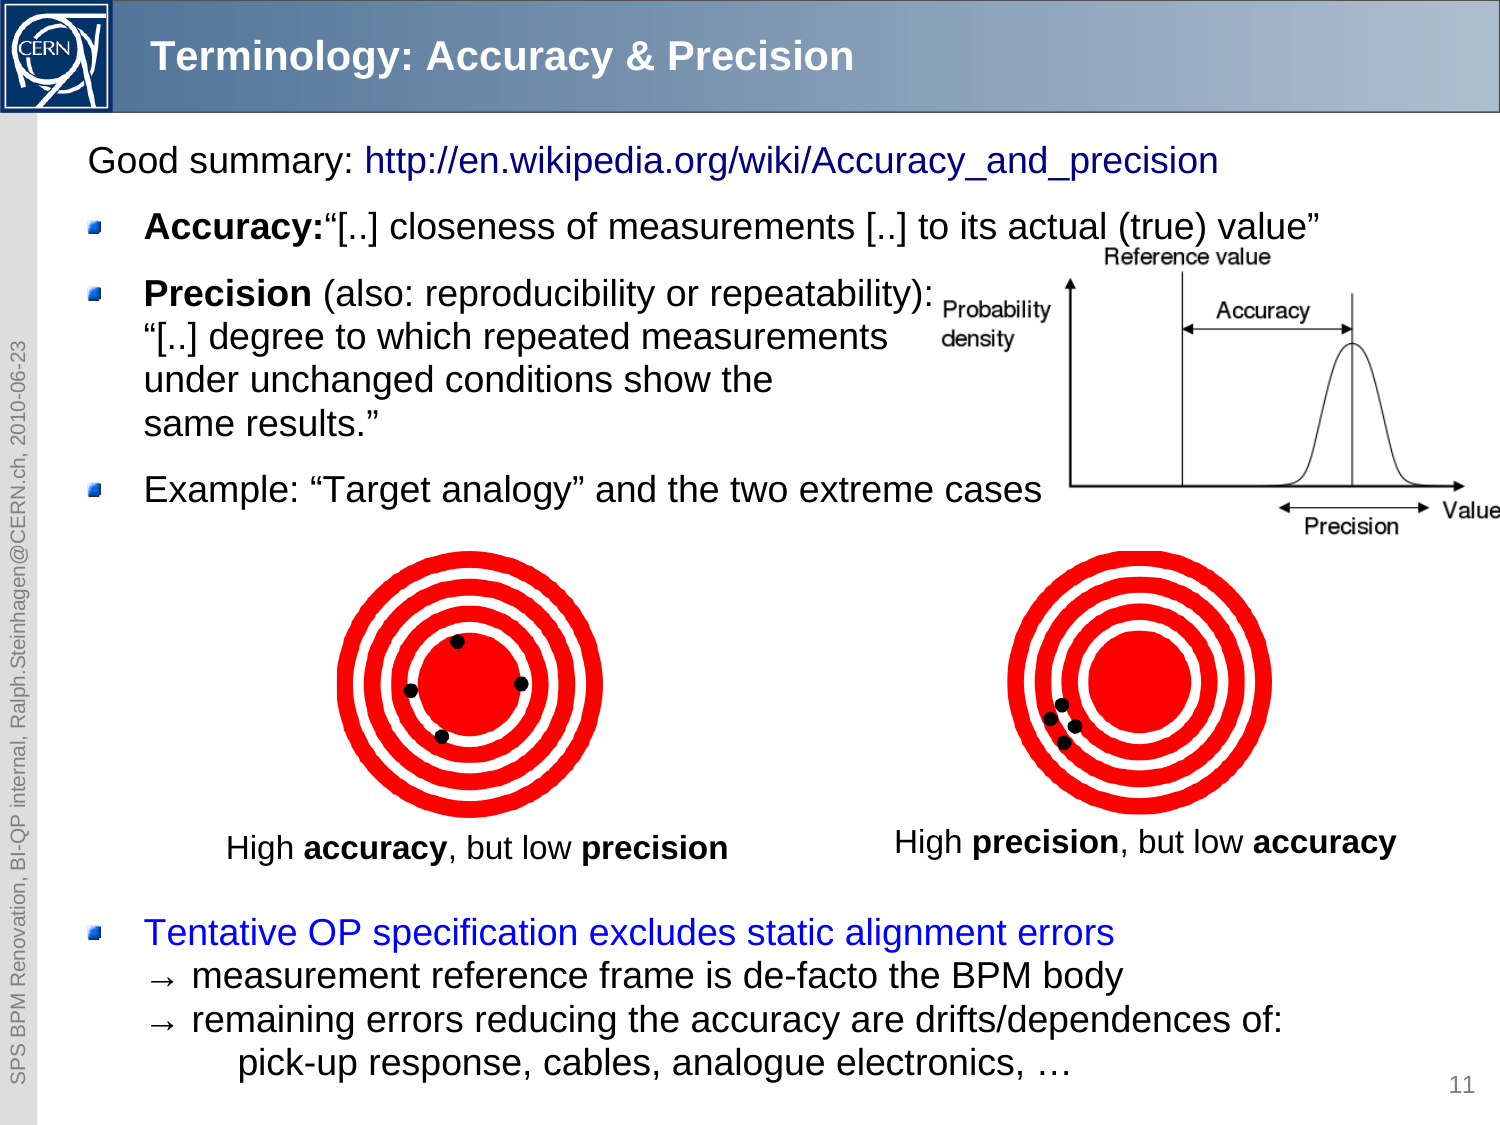

# Terminology: Accuracy & Precision
Good summary: http://en.wikipedia.org/wiki/Accuracy_and_precision
Accuracy:“[..] closeness of measurements [..] to its actual (true) value”
Precision (also: reproducibility or repeatability): 				“[..] degree to which repeated measurements				under unchanged conditions show the 					same results.”
Example: “Target analogy” and the two extreme cases
Tentative OP specification excludes static alignment errors			→ measurement reference frame is de-facto the BPM body
→ remaining errors reducing the accuracy are drifts/dependences of:			pick-up response, cables, analogue electronics, …
High precision, but low accuracy
High accuracy, but low precision